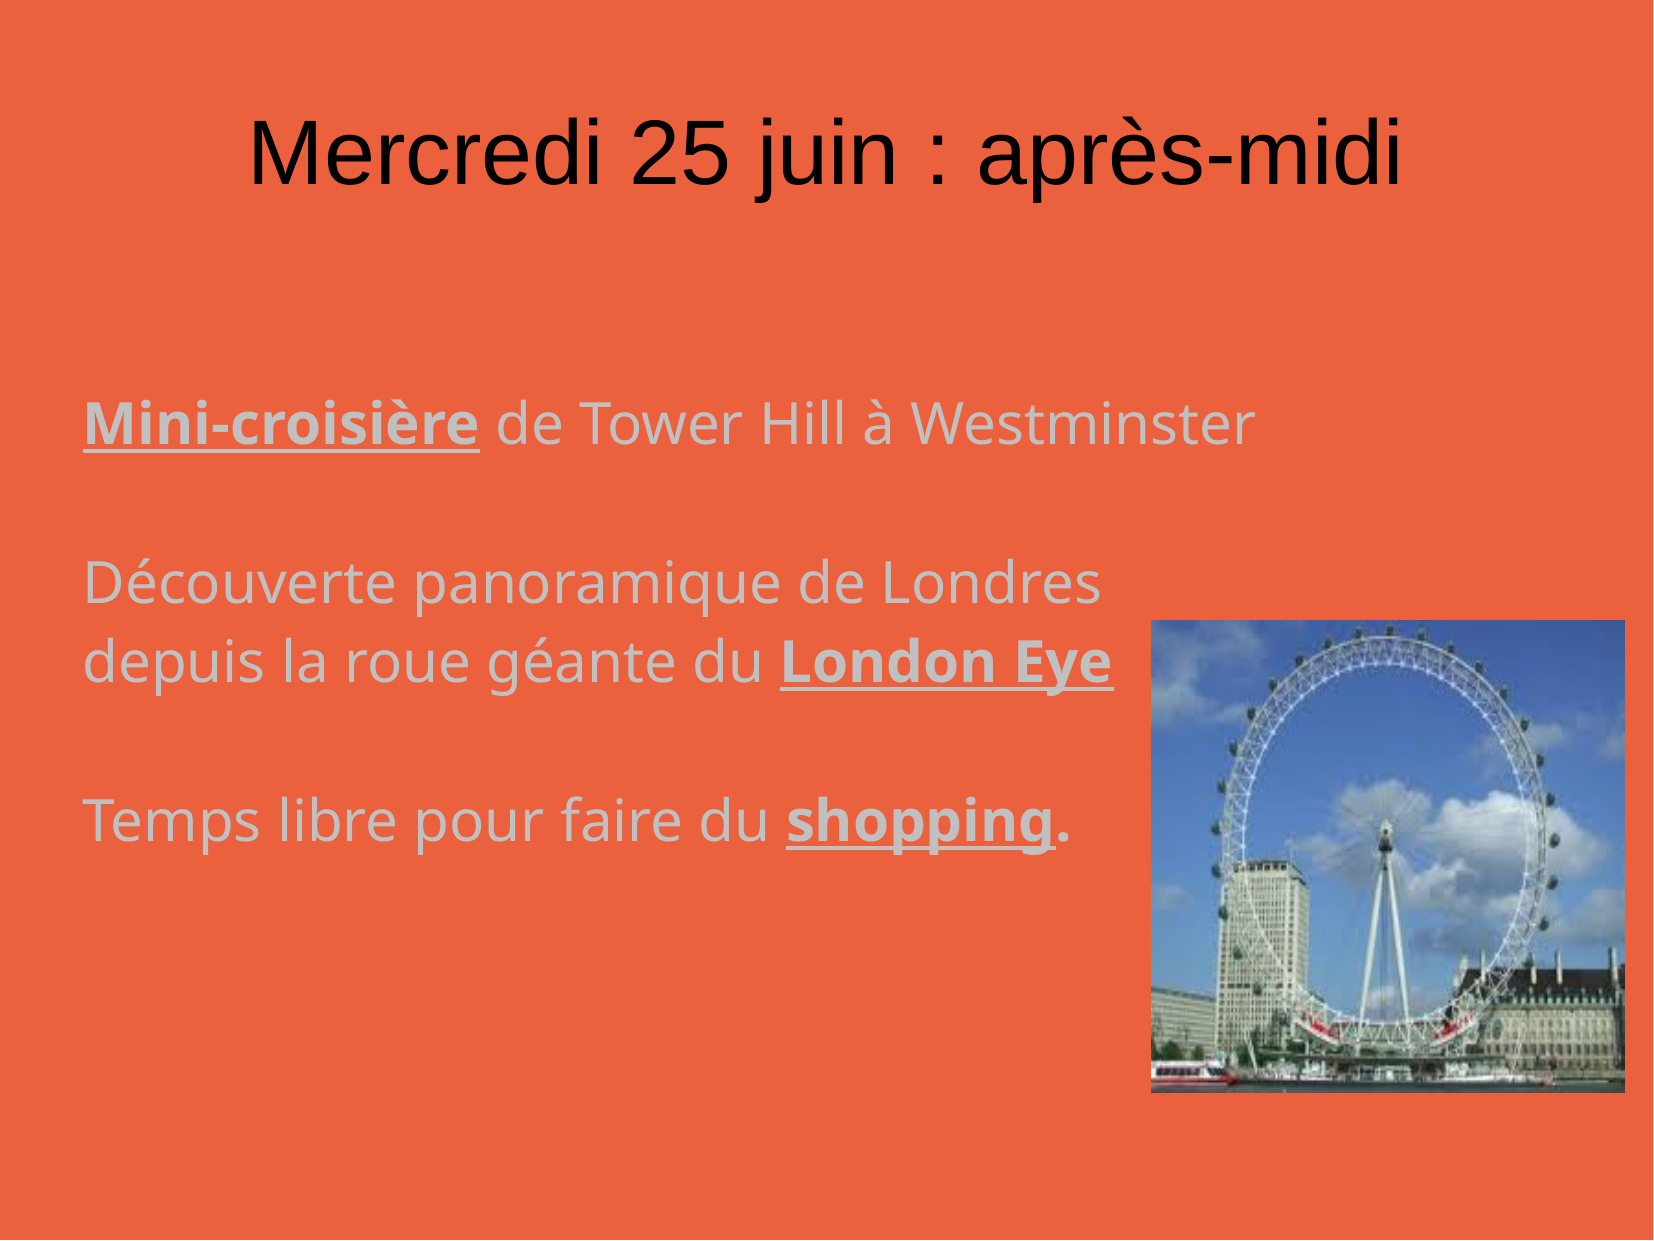

# Mercredi 25 juin : après-midi
Mini-croisière de Tower Hill à Westminster
Découverte panoramique de Londres
depuis la roue géante du London Eye
Temps libre pour faire du shopping.